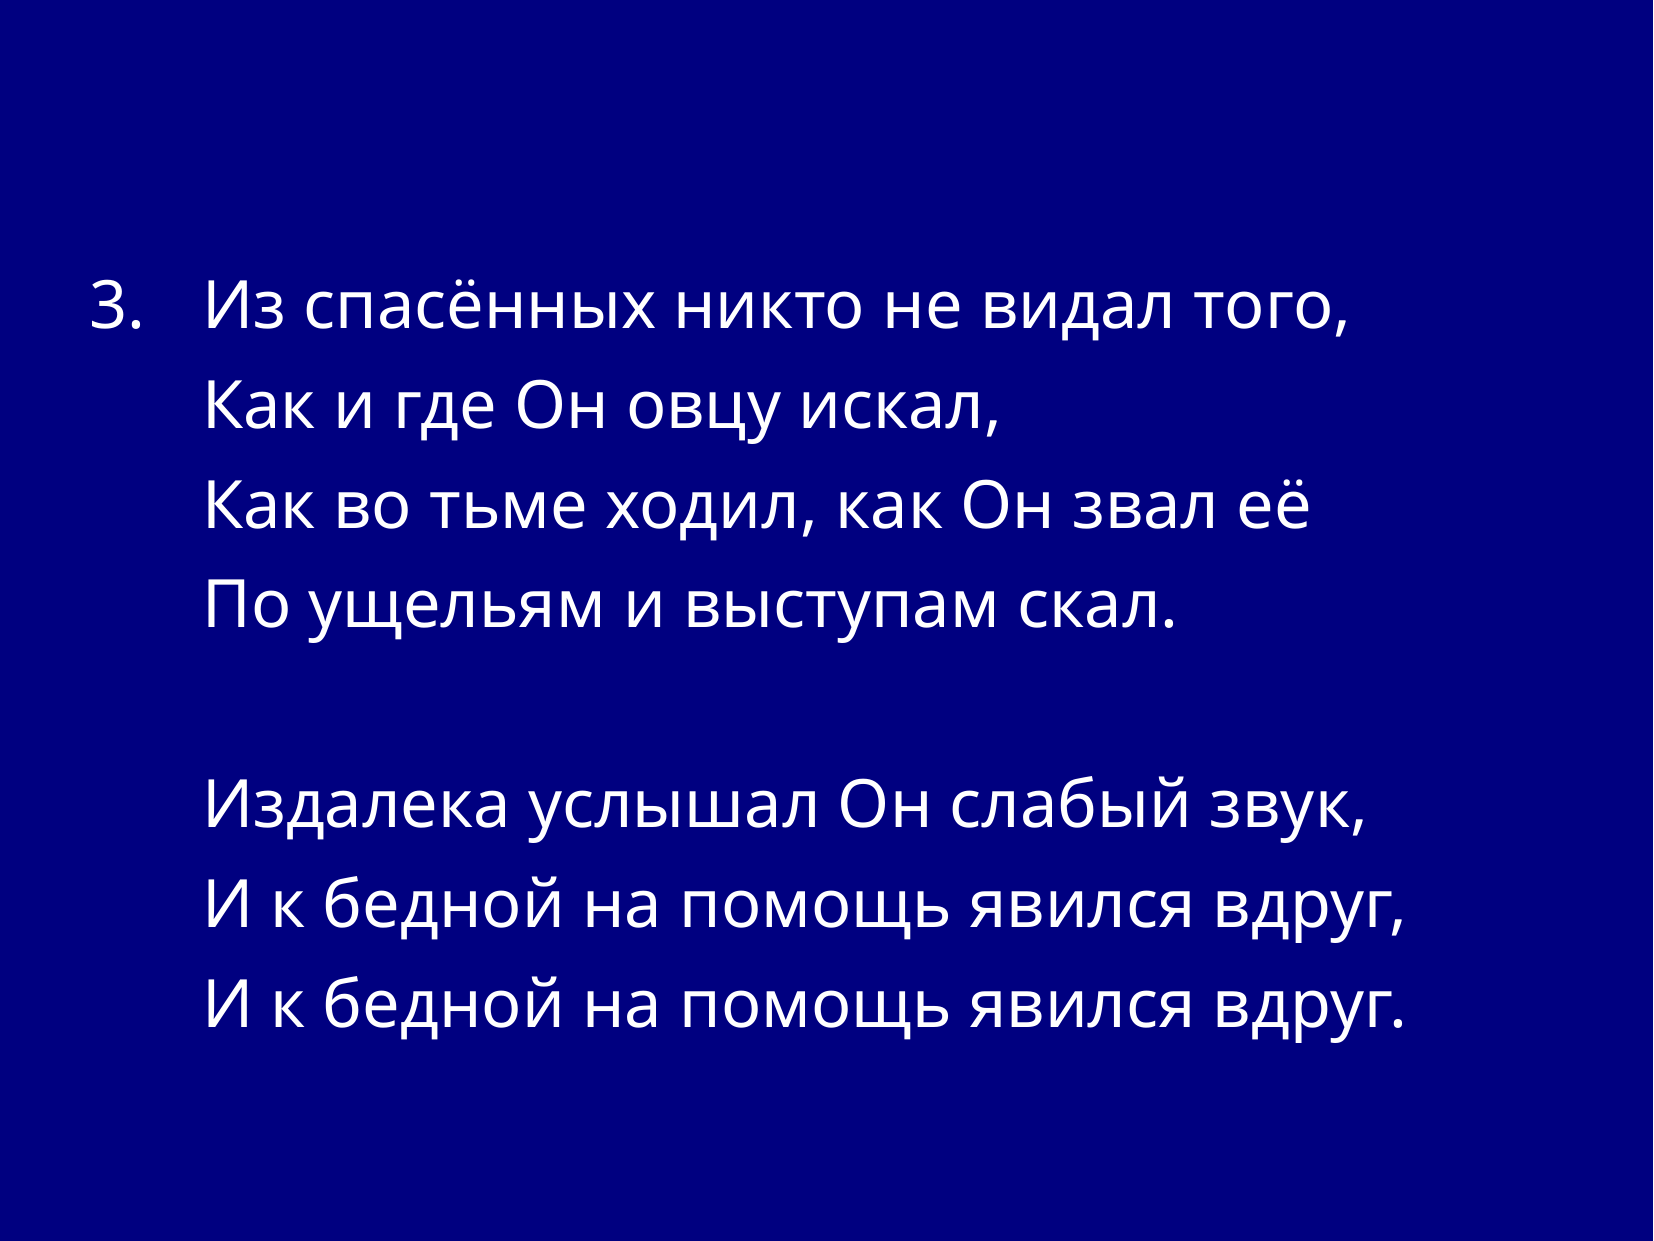

3.	Из спасённых никто не видал того,
	Как и где Он овцу искал,
	Как во тьме ходил, как Он звал её
	По ущельям и выступам скал.
	Издалека услышал Он слабый звук,
	И к бедной на помощь явился вдруг,
	И к бедной на помощь явился вдруг.